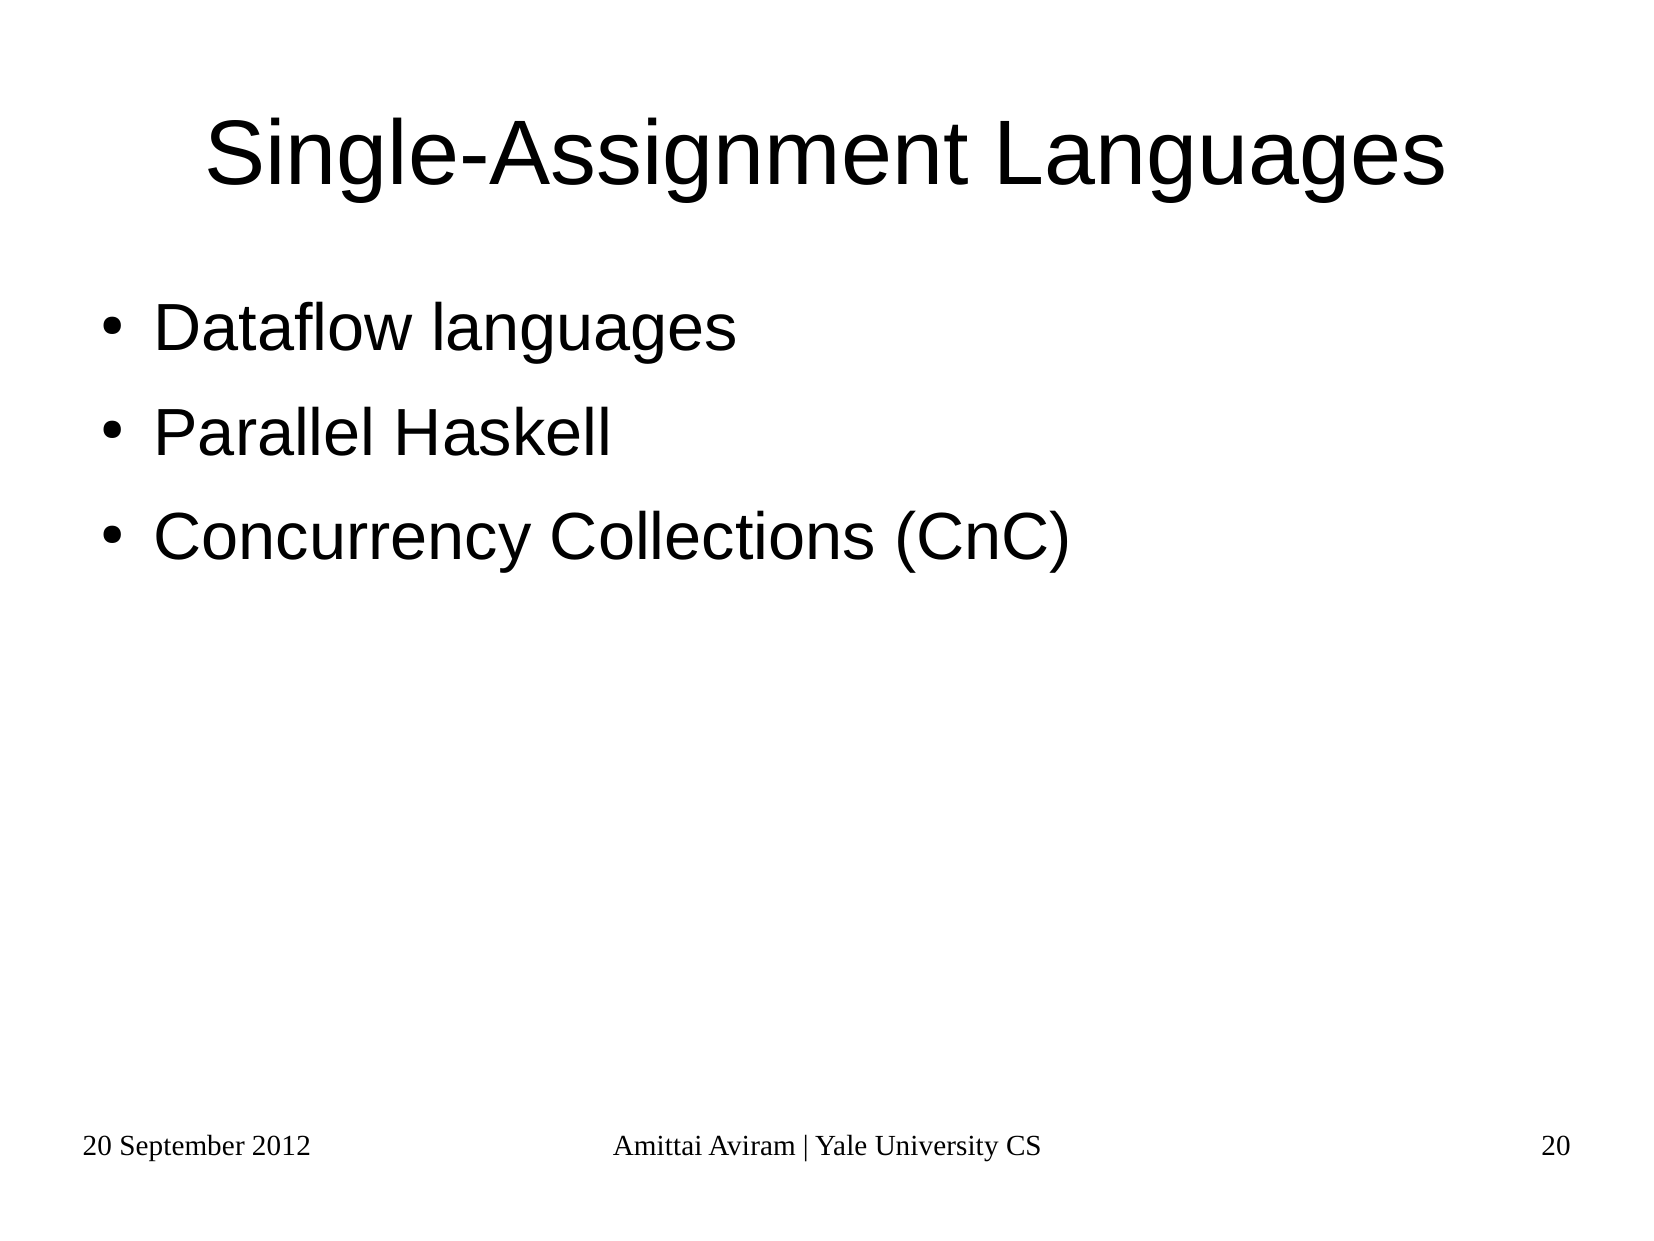

# Single-Assignment Languages
Dataflow languages
Parallel Haskell
Concurrency Collections (CnC)
20